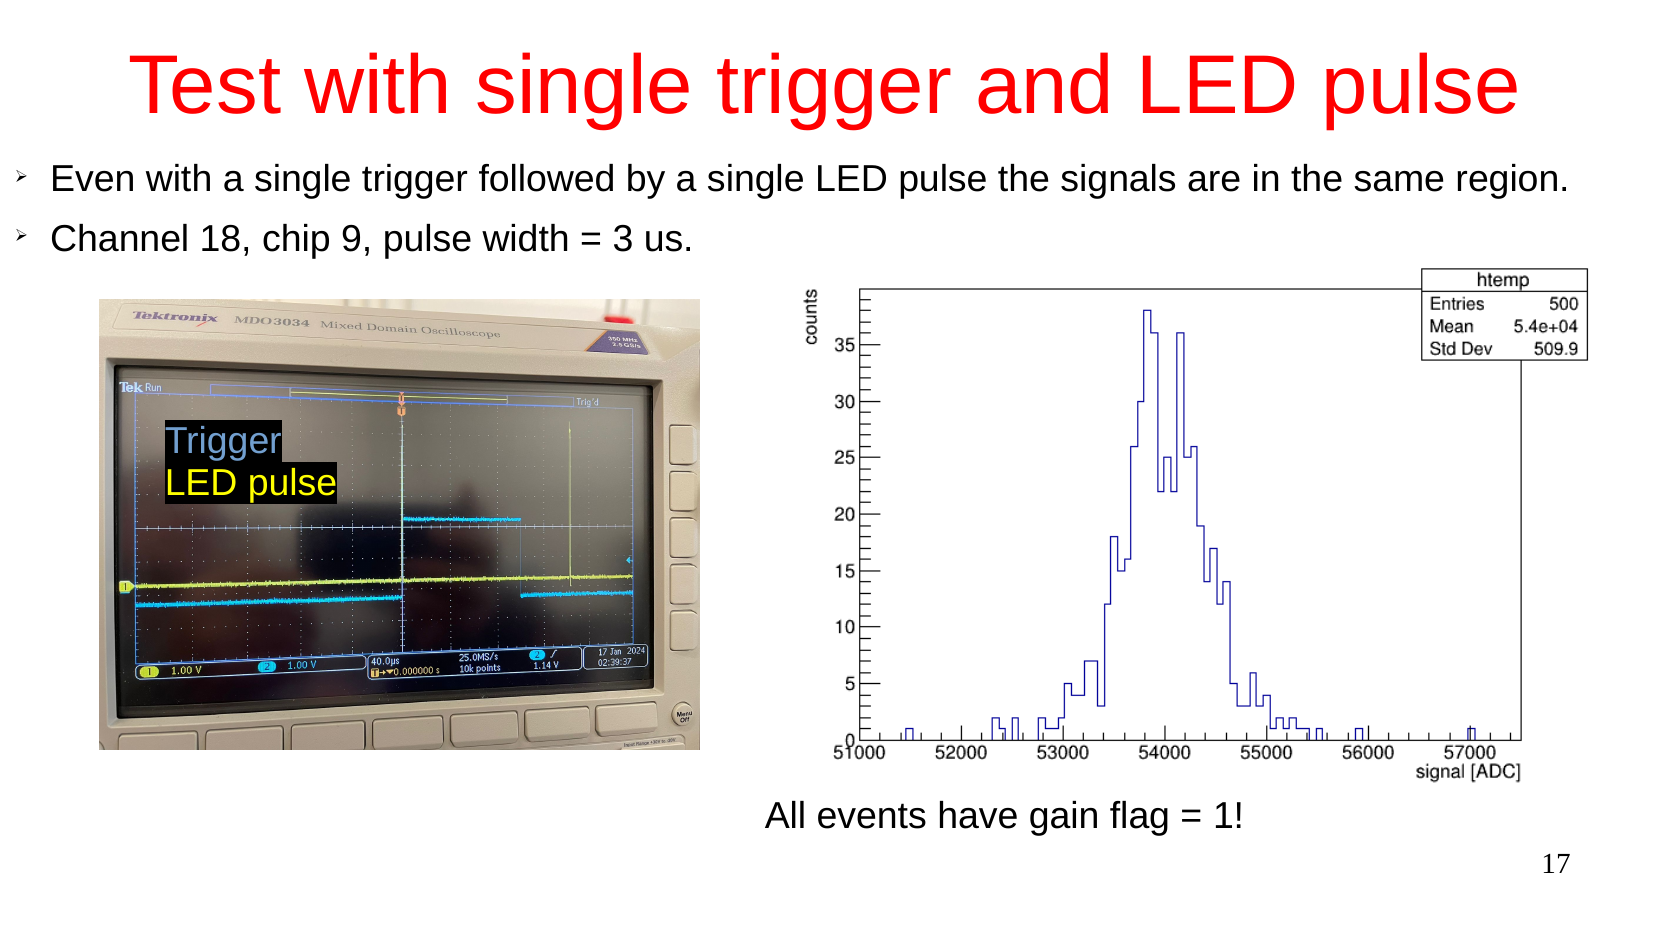

# Test with single trigger and LED pulse
Even with a single trigger followed by a single LED pulse the signals are in the same region.
Channel 18, chip 9, pulse width = 3 us.
Trigger
LED pulse
All events have gain flag = 1!
17